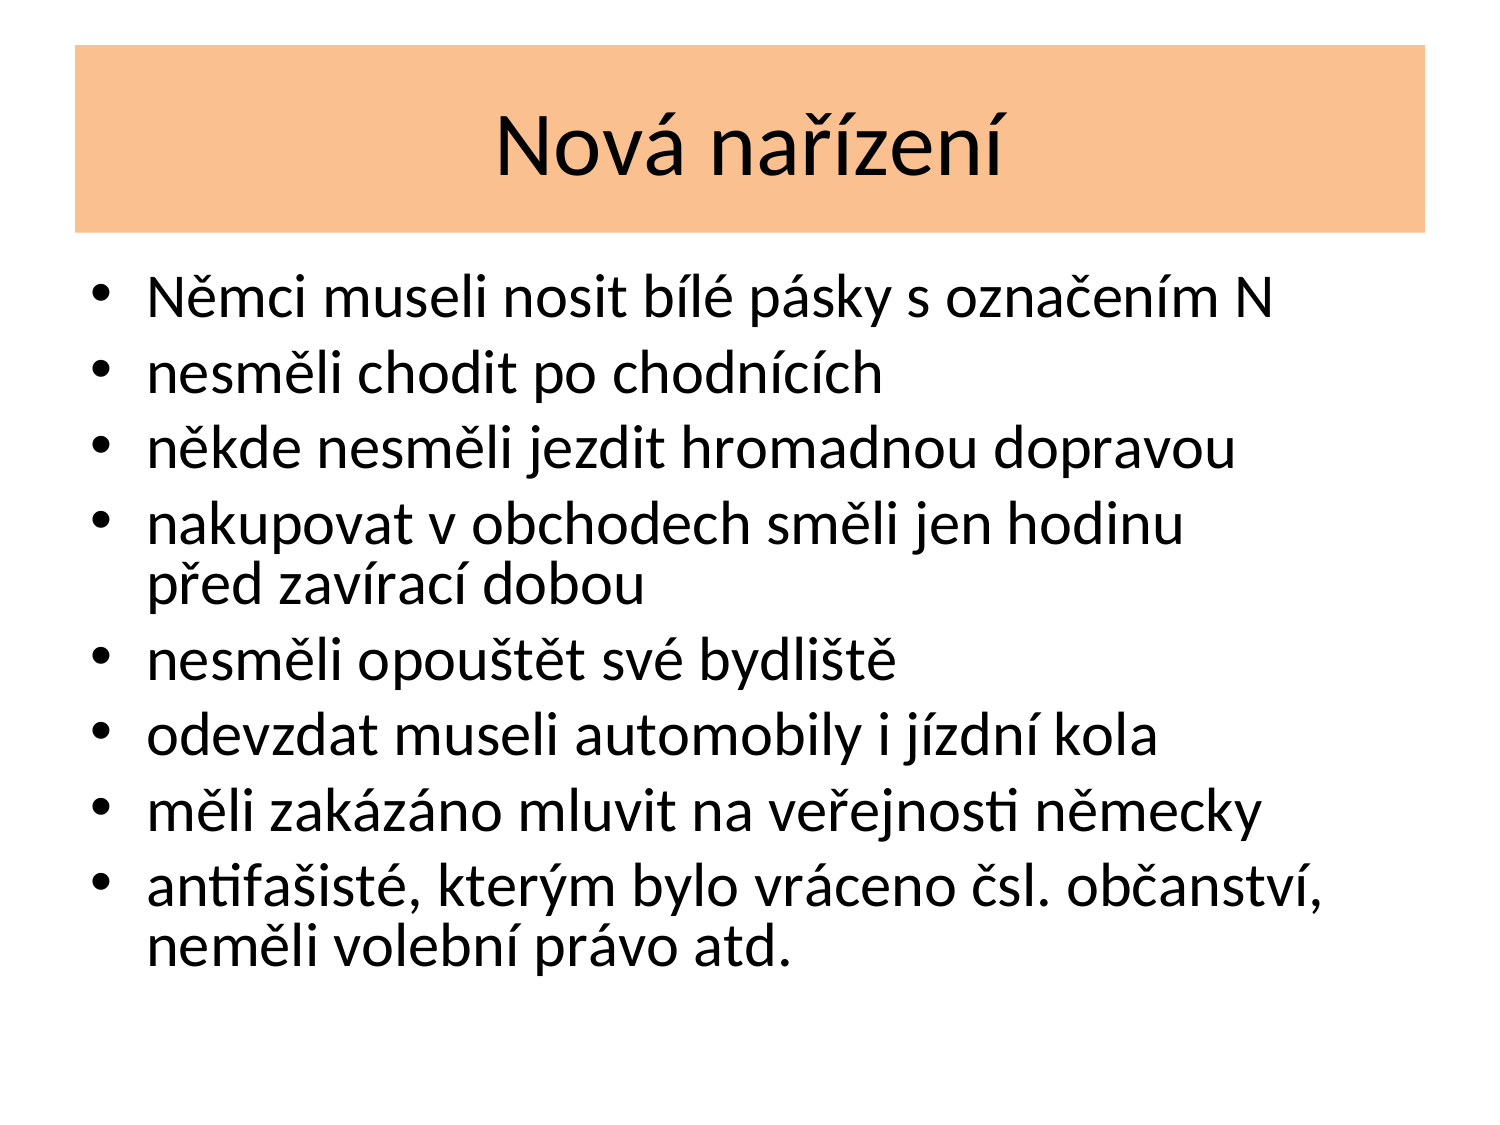

# Nová nařízení
Němci museli nosit bílé pásky s označením N
nesměli chodit po chodnících
někde nesměli jezdit hromadnou dopravou
nakupovat v obchodech směli jen hodinu	 před zavírací dobou
nesměli opouštět své bydliště
odevzdat museli automobily i jízdní kola
měli zakázáno mluvit na veřejnosti německy
antifašisté, kterým bylo vráceno čsl. občanství, neměli volební právo atd.